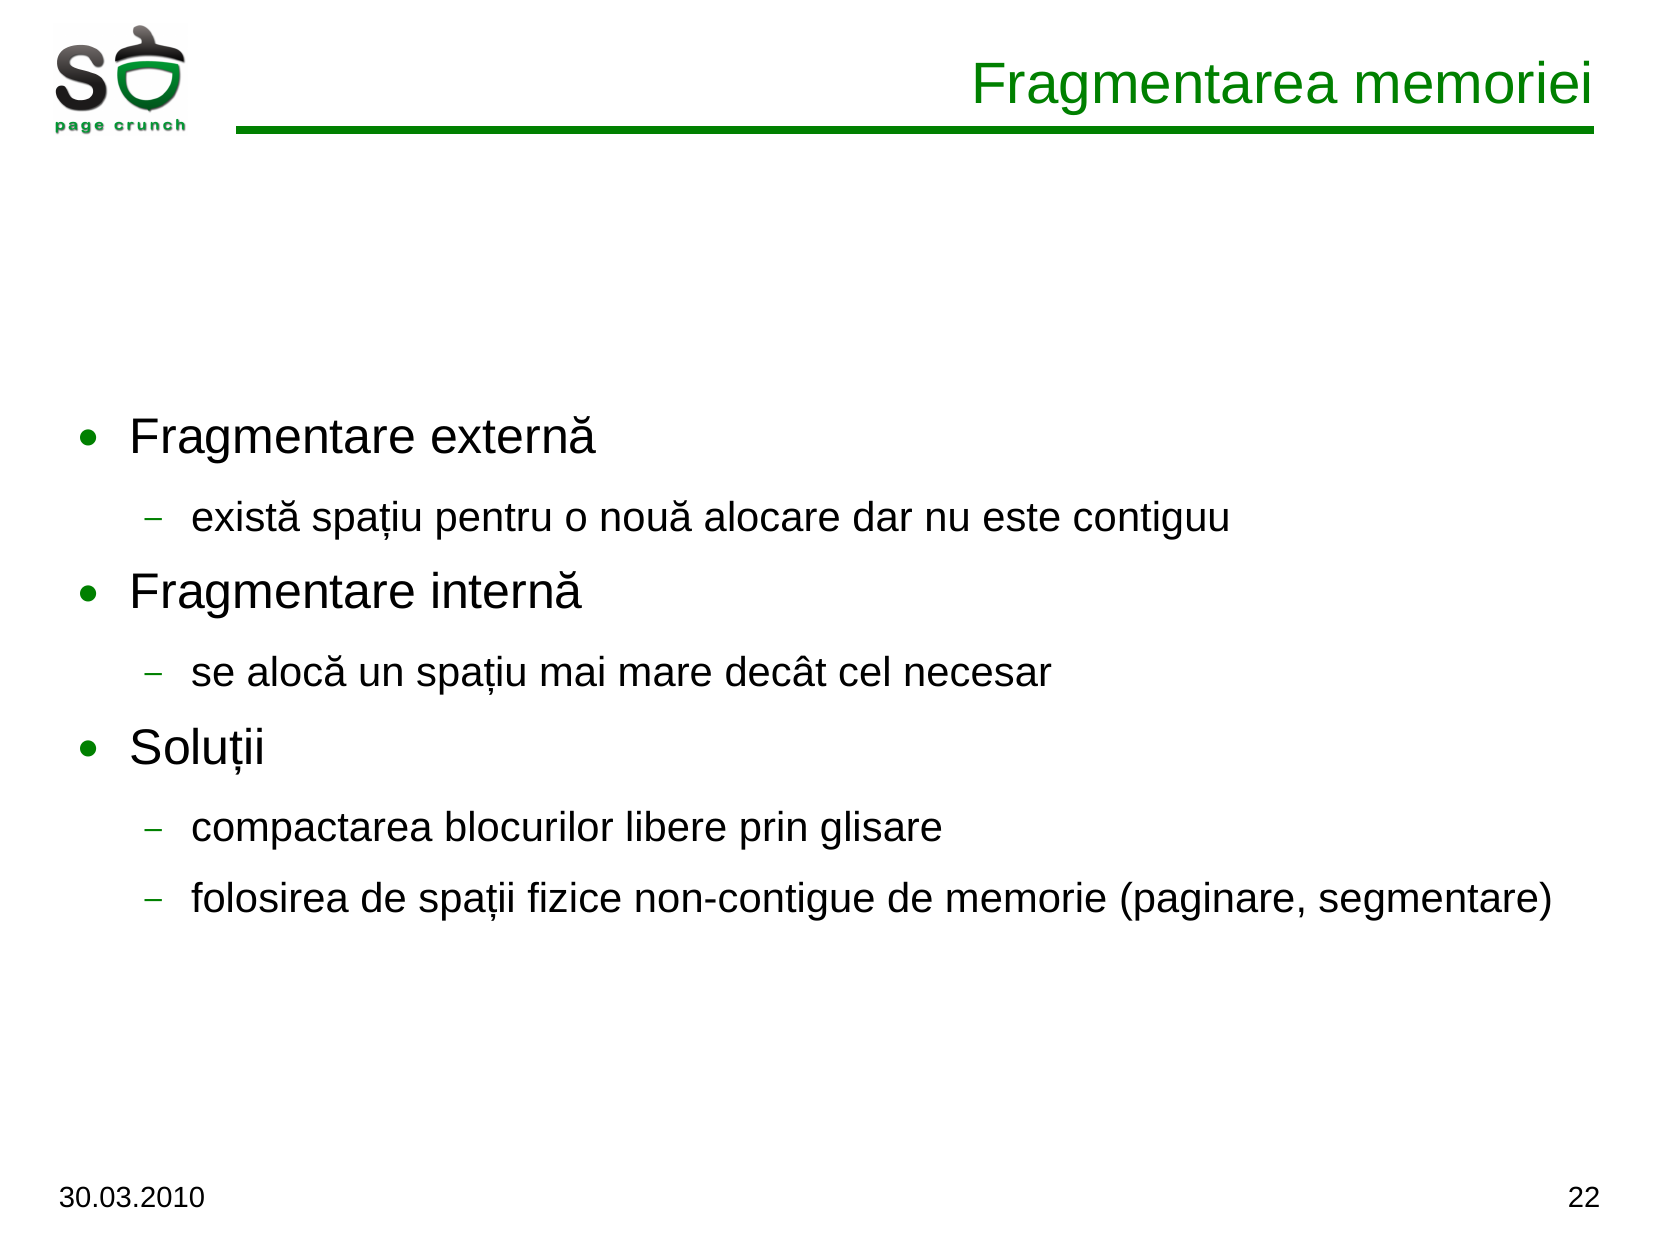

# Fragmentarea memoriei
Fragmentare externă
există spațiu pentru o nouă alocare dar nu este contiguu
Fragmentare internă
se alocă un spațiu mai mare decât cel necesar
Soluții
compactarea blocurilor libere prin glisare
folosirea de spații fizice non-contigue de memorie (paginare, segmentare)
30.03.2010
22